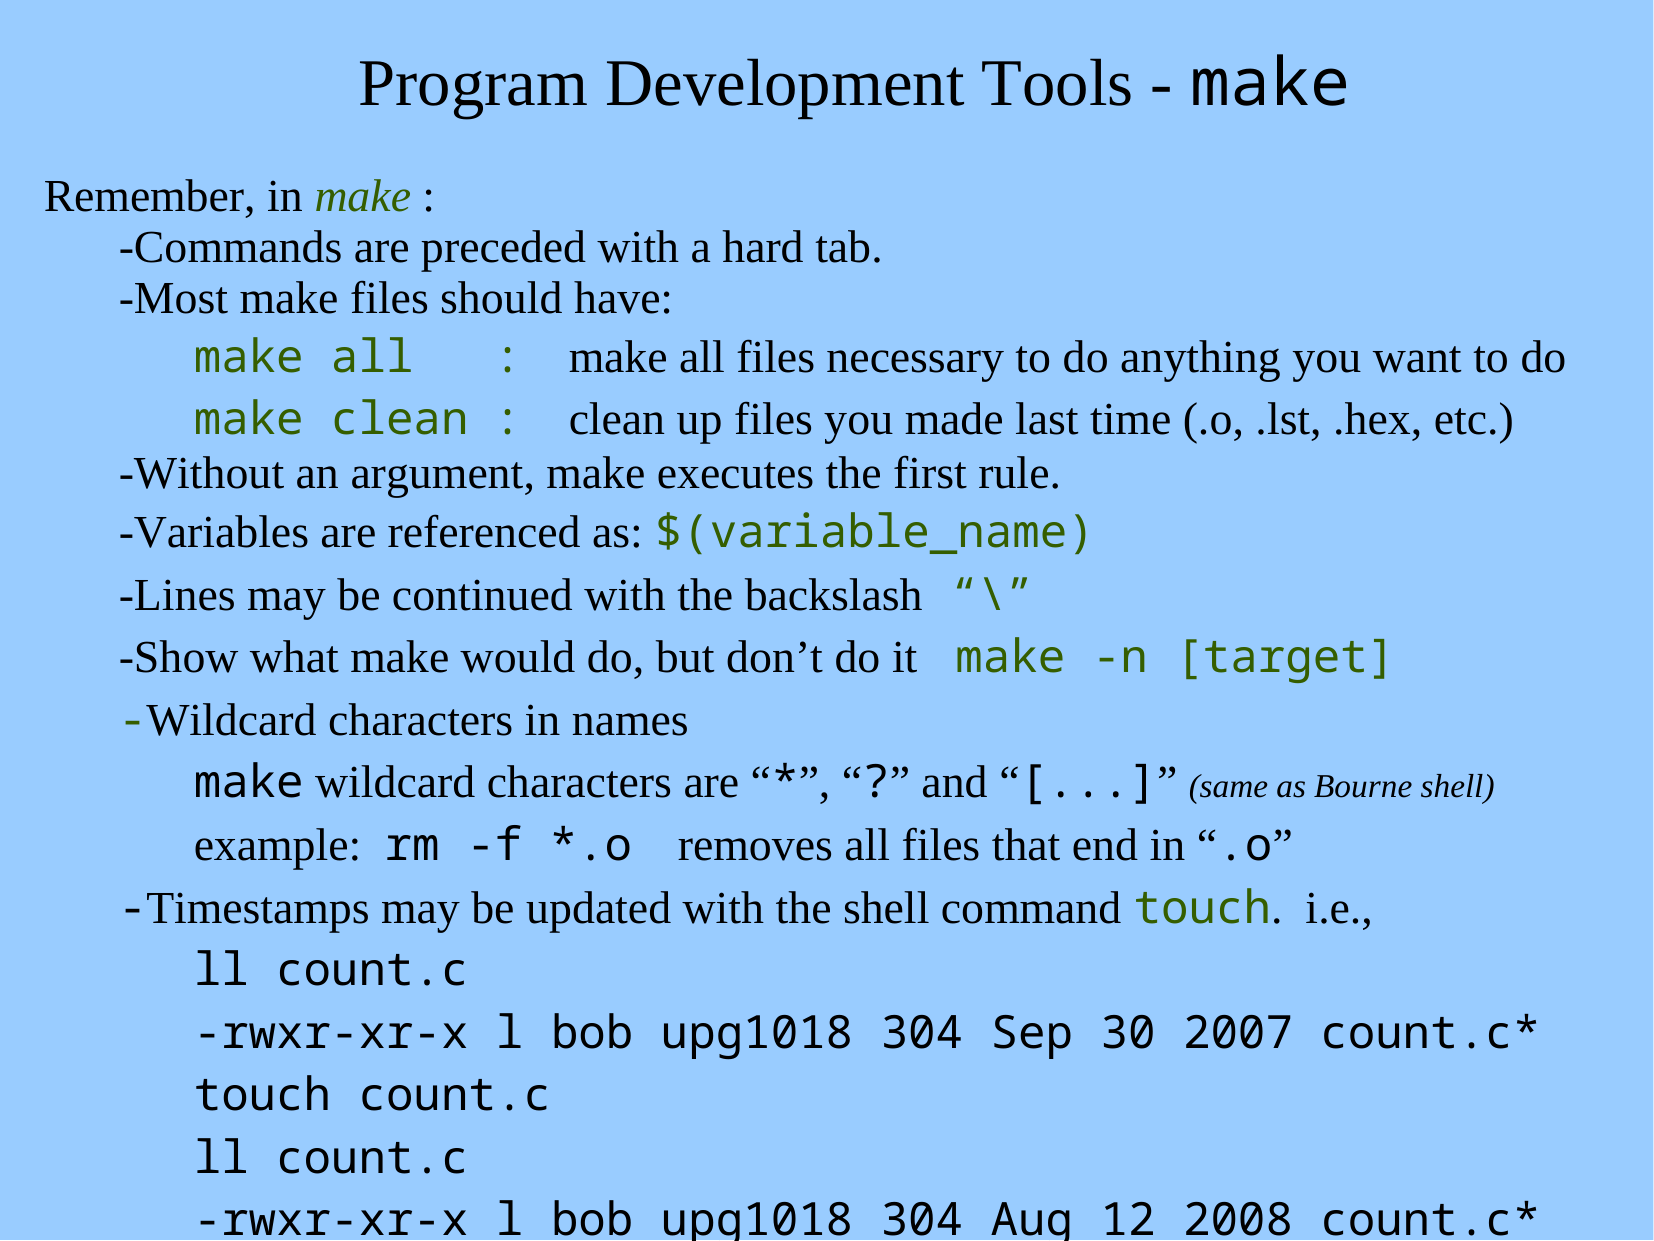

Program Development Tools - make
Remember, in make :
	-Commands are preceded with a hard tab.
	-Most make files should have:
		make all		:	make all files necessary to do anything you want to do
		make clean	:	clean up files you made last time (.o, .lst, .hex, etc.)
	-Without an argument, make executes the first rule.
	-Variables are referenced as: $(variable_name)
	-Lines may be continued with the backslash “\”
	-Show what make would do, but don’t do it	 make -n [target]
	-Wildcard characters in names
		make wildcard characters are “*”, “?” and “[...]” (same as Bourne shell)
		example: rm -f *.o removes all files that end in “.o”
	-Timestamps may be updated with the shell command touch. i.e.,
		ll count.c
		-rwxr-xr-x l bob upg1018 304 Sep 30 2007 count.c*
		touch count.c
		ll count.c
		-rwxr-xr-x l bob upg1018 304 Aug 12 2008 count.c*